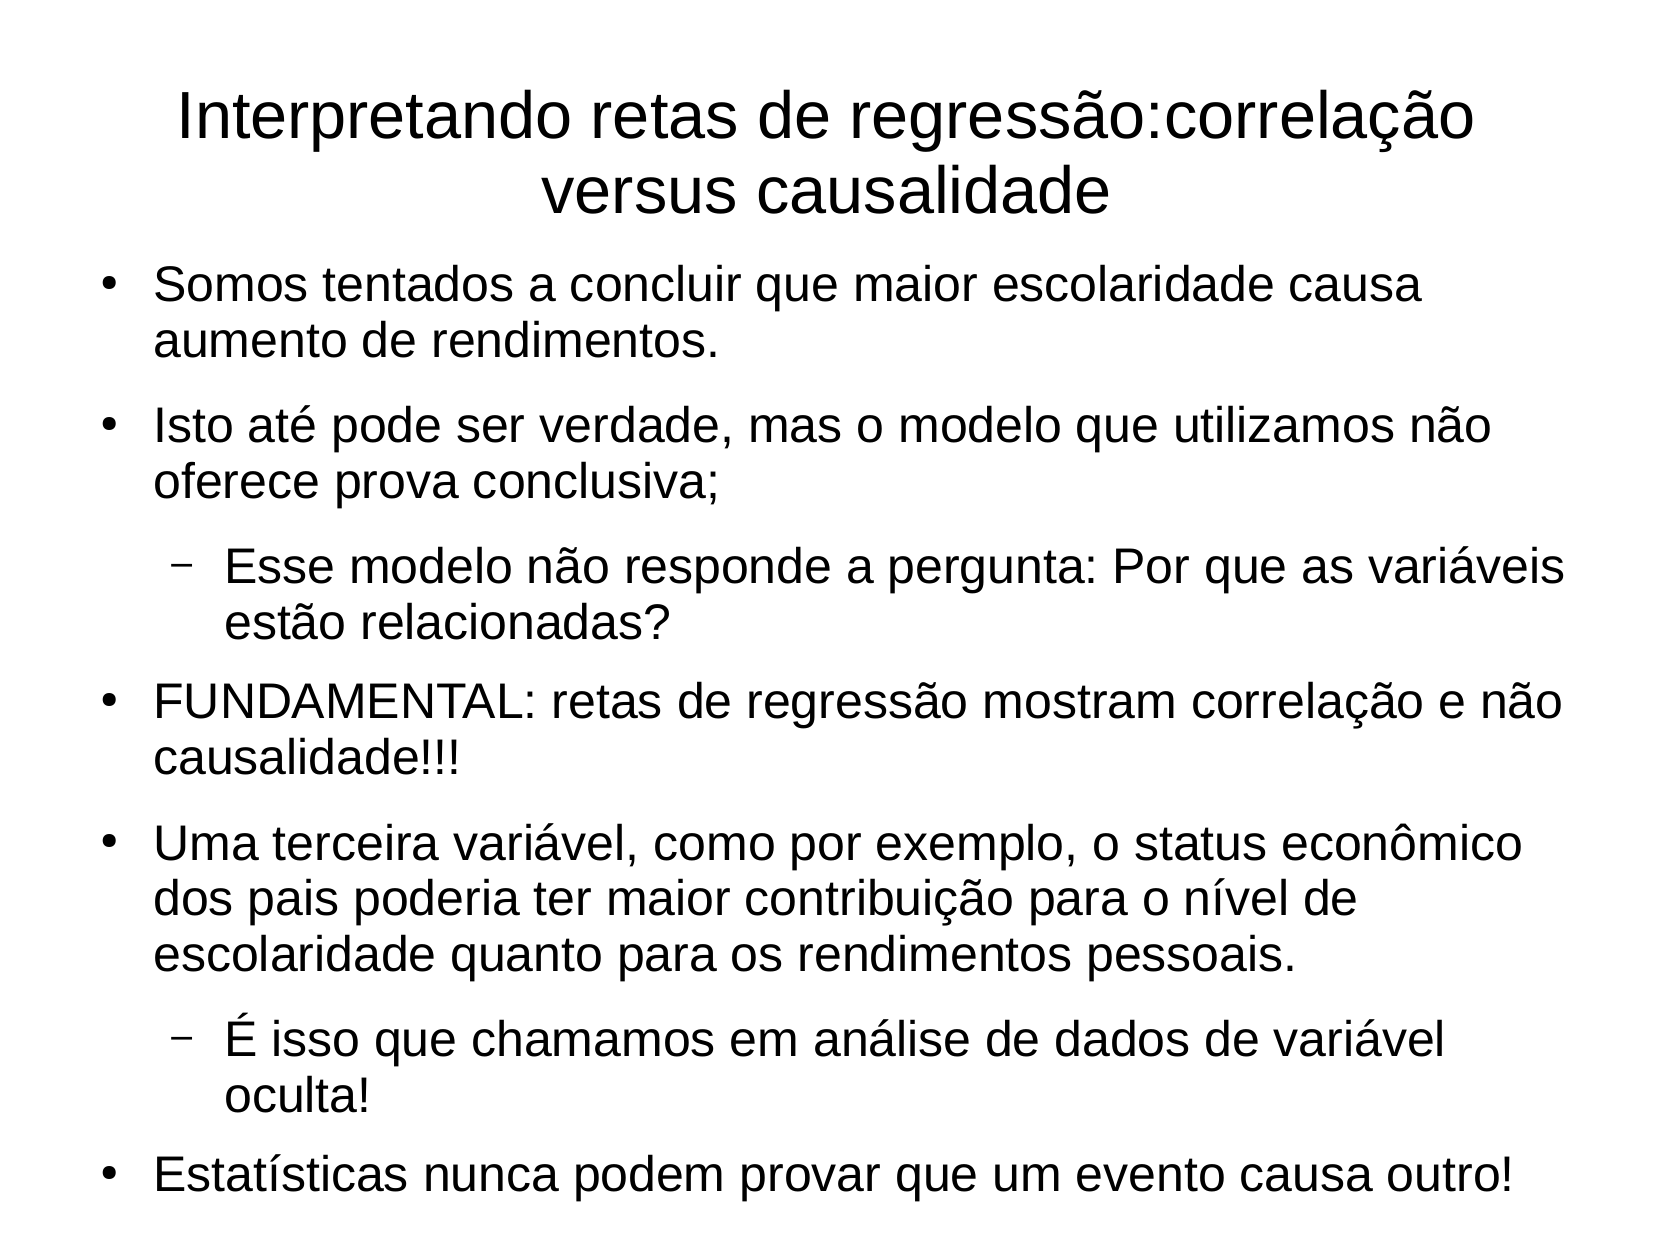

# Interpretando retas de regressão:correlação versus causalidade
Somos tentados a concluir que maior escolaridade causa aumento de rendimentos.
Isto até pode ser verdade, mas o modelo que utilizamos não oferece prova conclusiva;
Esse modelo não responde a pergunta: Por que as variáveis estão relacionadas?
FUNDAMENTAL: retas de regressão mostram correlação e não causalidade!!!
Uma terceira variável, como por exemplo, o status econômico dos pais poderia ter maior contribuição para o nível de escolaridade quanto para os rendimentos pessoais.
É isso que chamamos em análise de dados de variável oculta!
Estatísticas nunca podem provar que um evento causa outro!